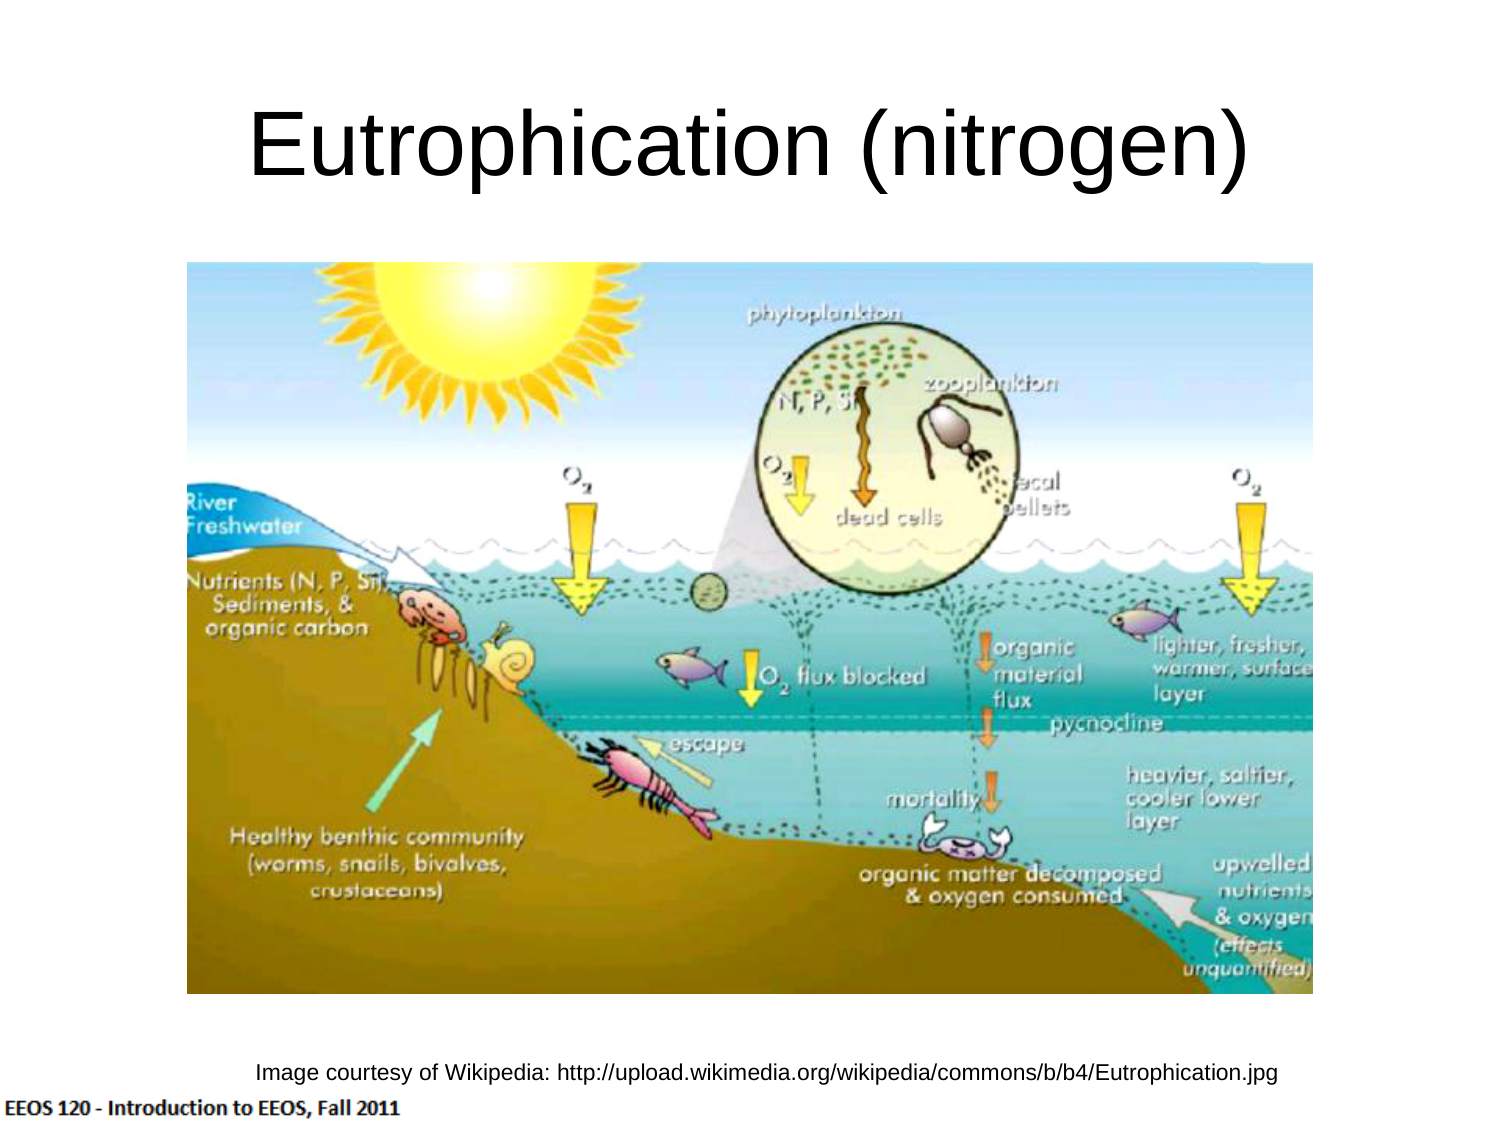

# Eutrophication (nitrogen)
Image courtesy of Wikipedia: http://upload.wikimedia.org/wikipedia/commons/b/b4/Eutrophication.jpg